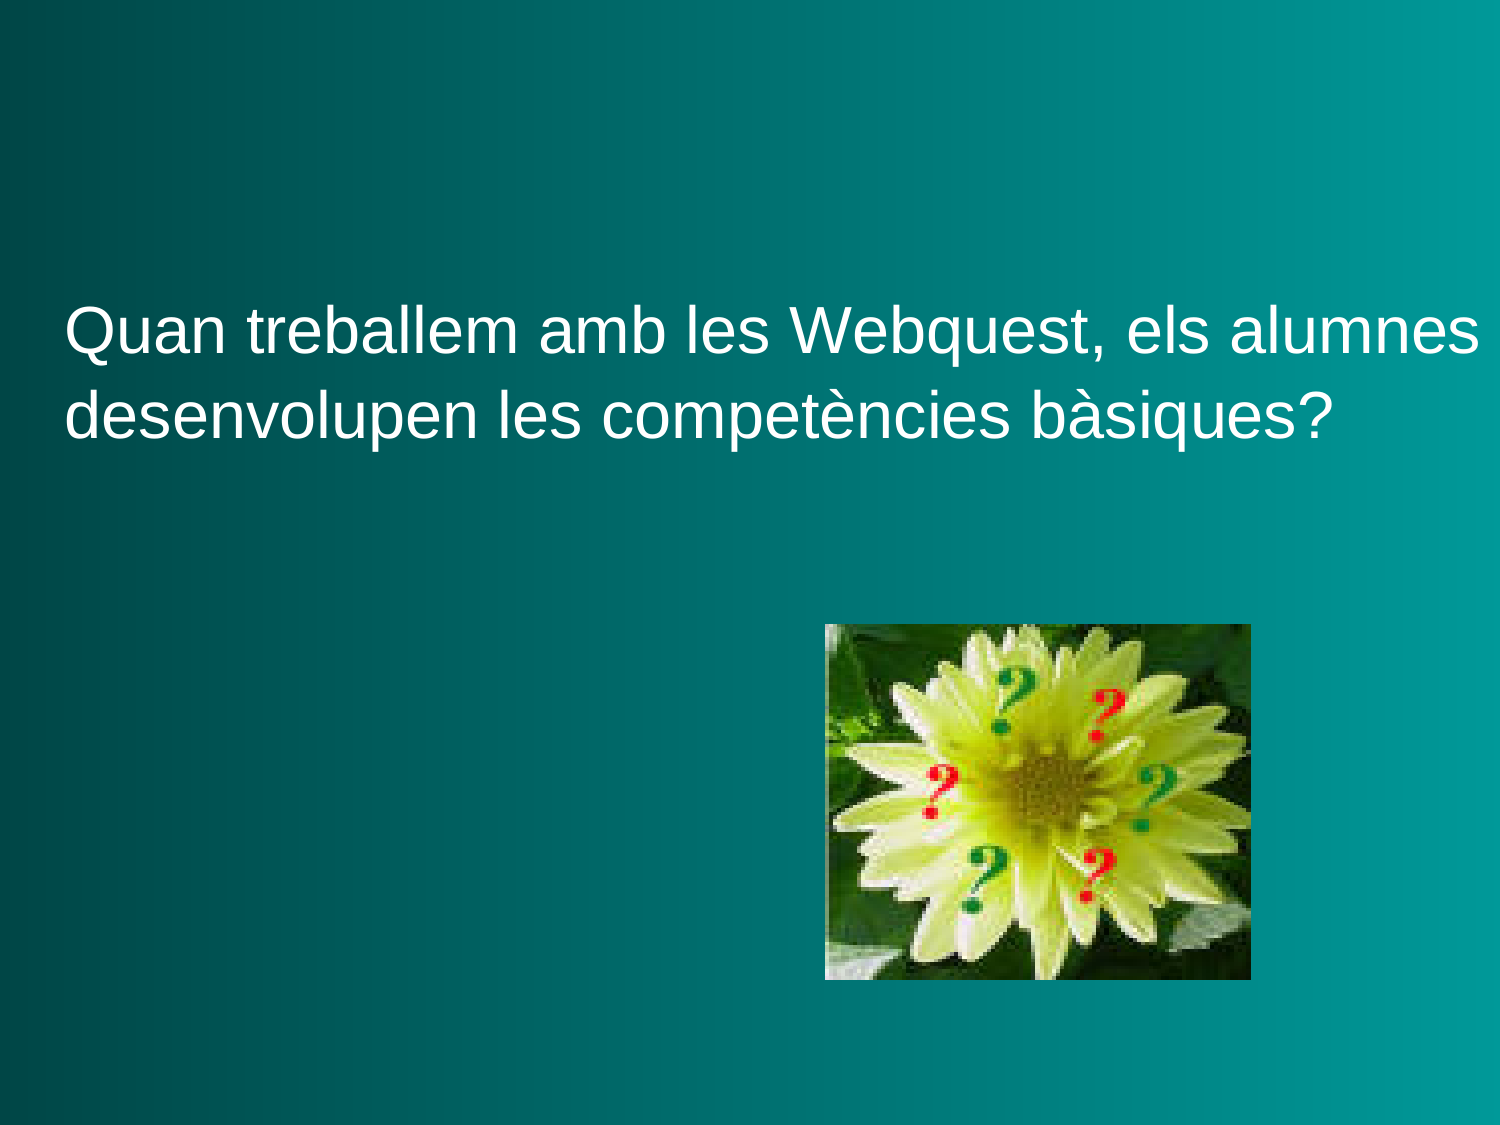

Quan treballem amb les Webquest, els alumnes desenvolupen les competències bàsiques?